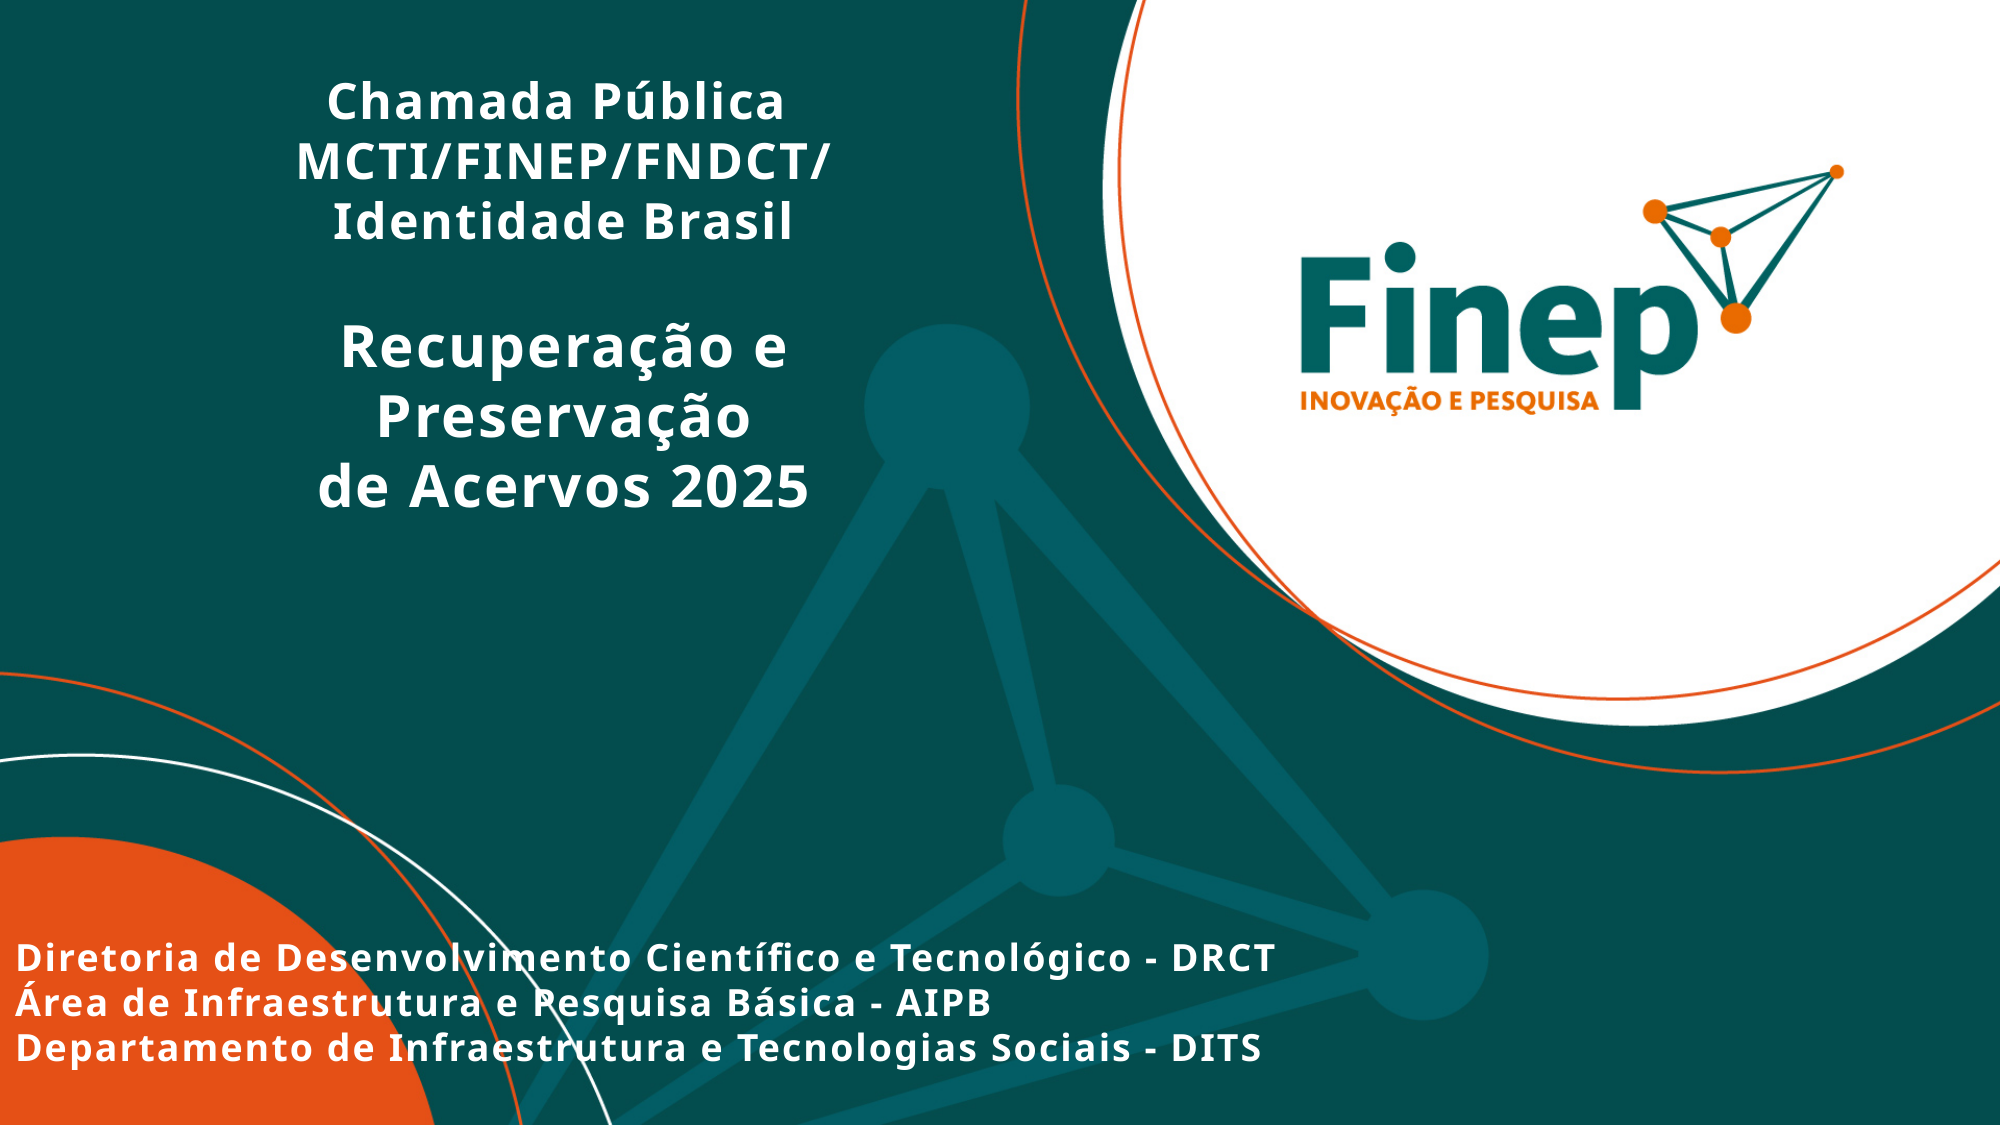

Chamada Pública
MCTI/FINEP/FNDCT/
Identidade Brasil
Recuperação e
Preservação
de Acervos 2025
Diretoria de Desenvolvimento Científico e Tecnológico - DRCT
Área de Infraestrutura e Pesquisa Básica - AIPB
Departamento de Infraestrutura e Tecnologias Sociais - DITS